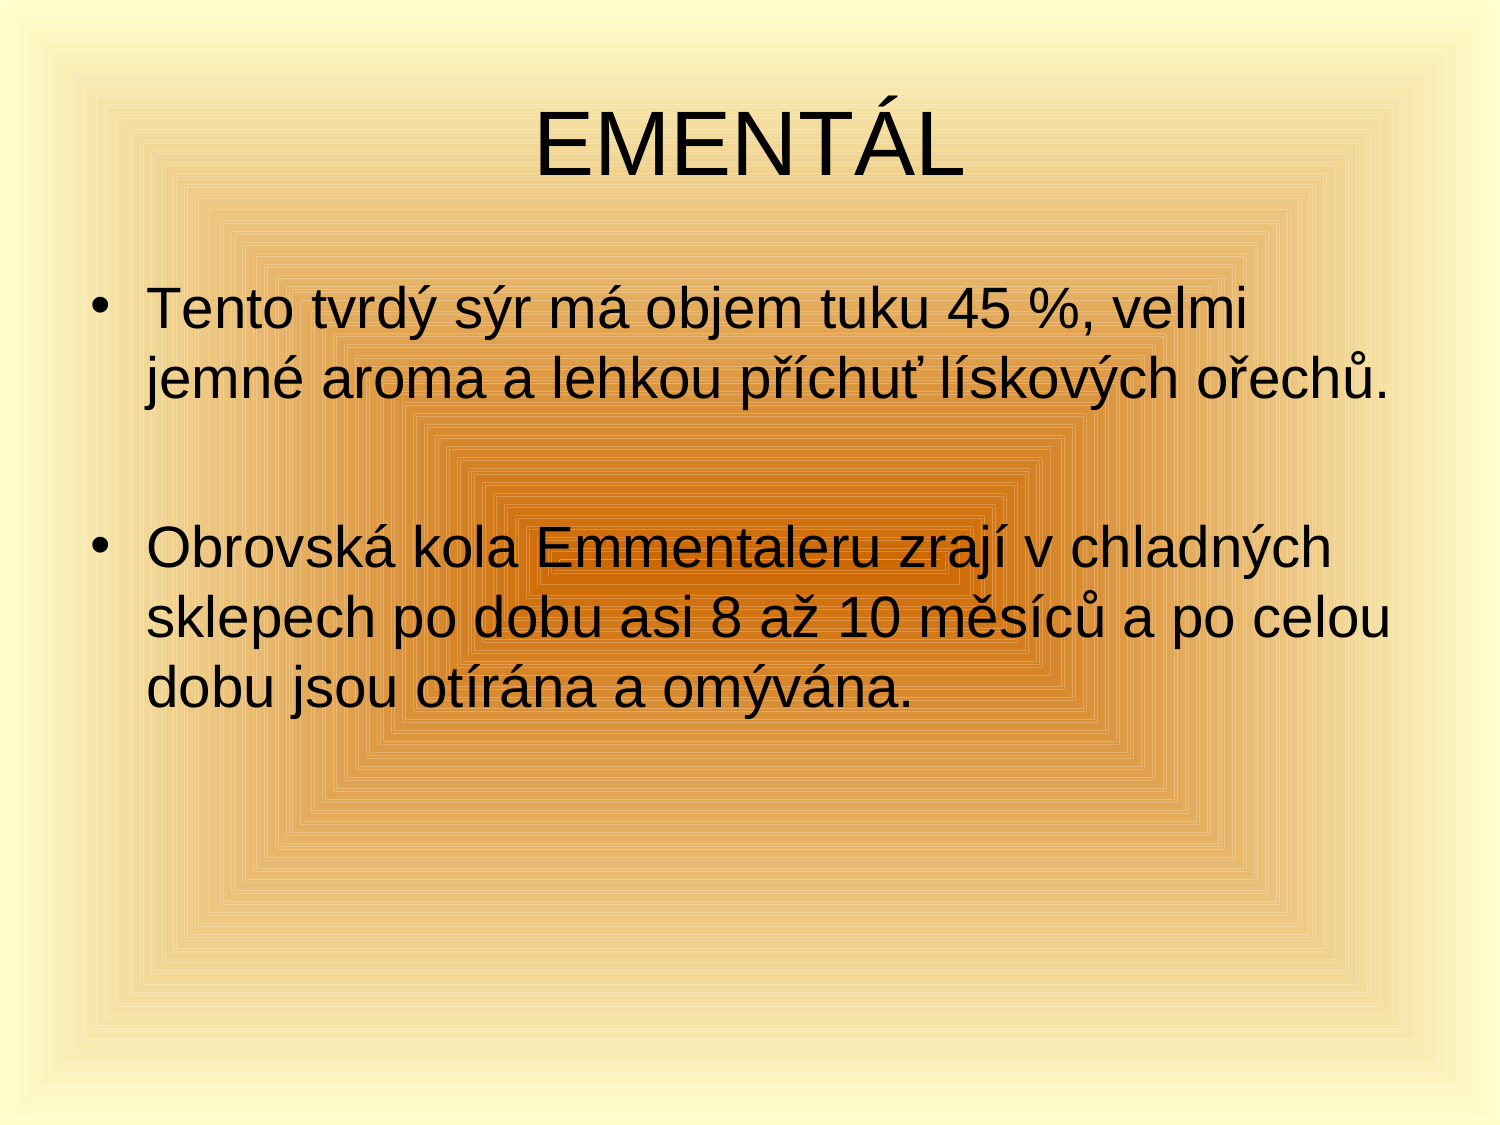

# EMENTÁL
Tento tvrdý sýr má objem tuku 45 %, velmi jemné aroma a lehkou příchuť lískových ořechů.
Obrovská kola Emmentaleru zrají v chladných sklepech po dobu asi 8 až 10 měsíců a po celou dobu jsou otírána a omývána.